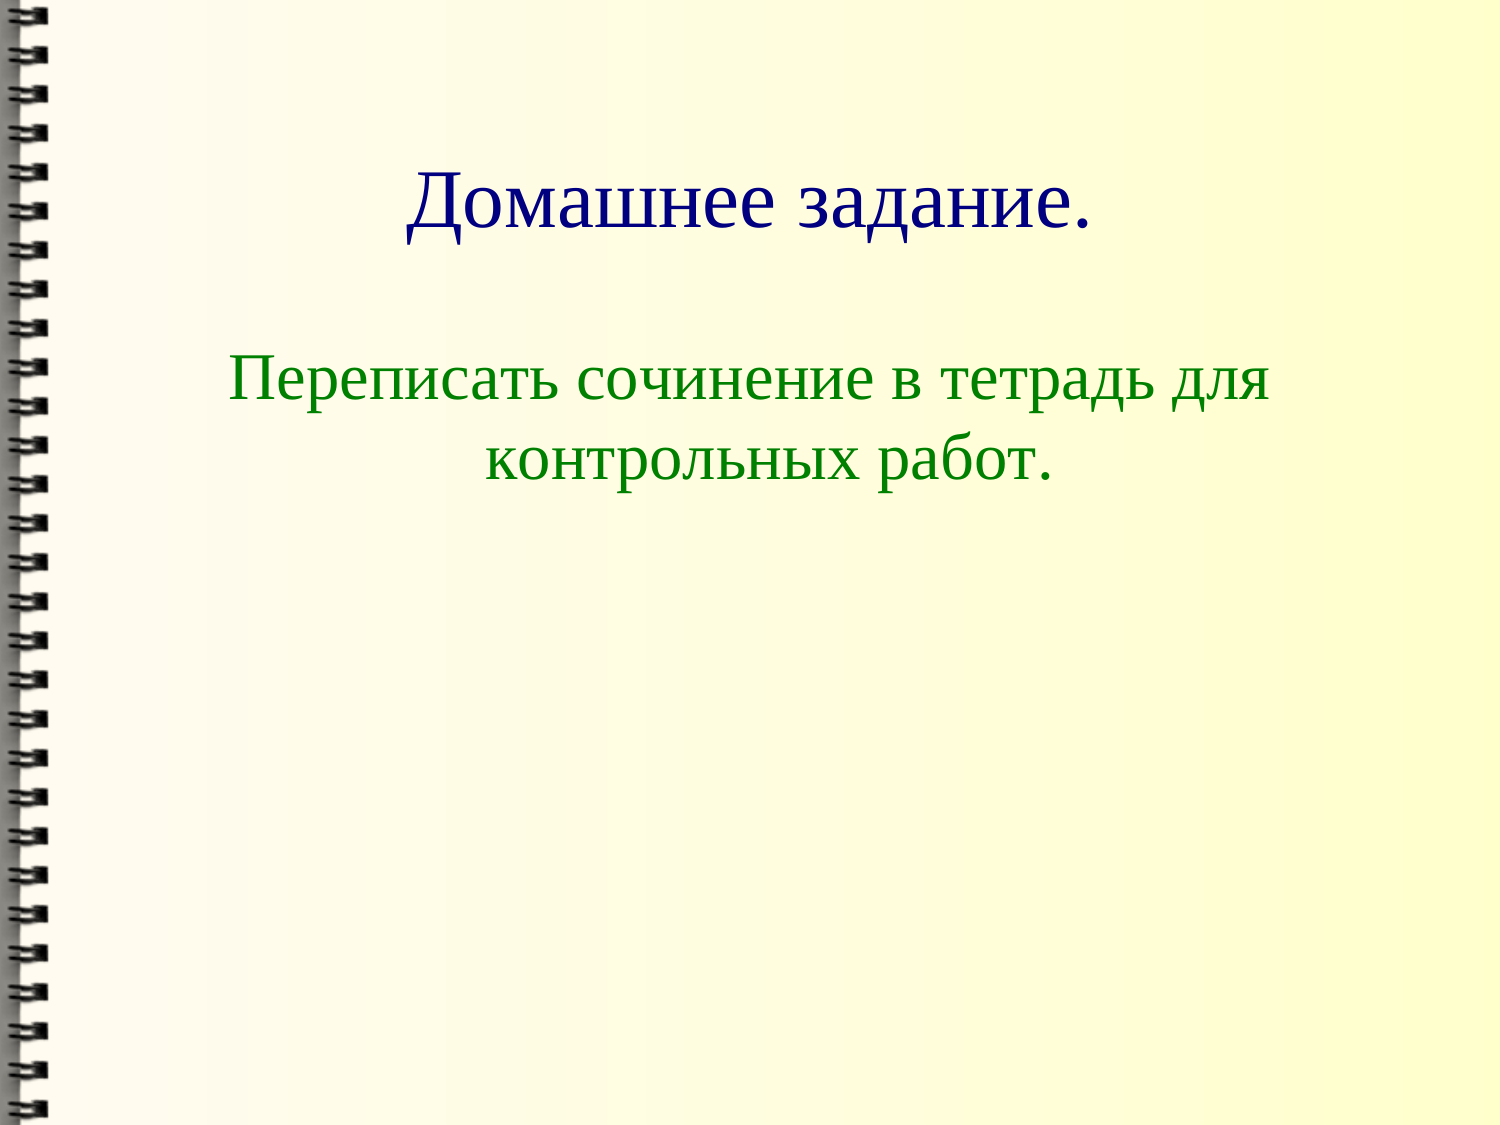

# Домашнее задание.
Переписать сочинение в тетрадь для контрольных работ.